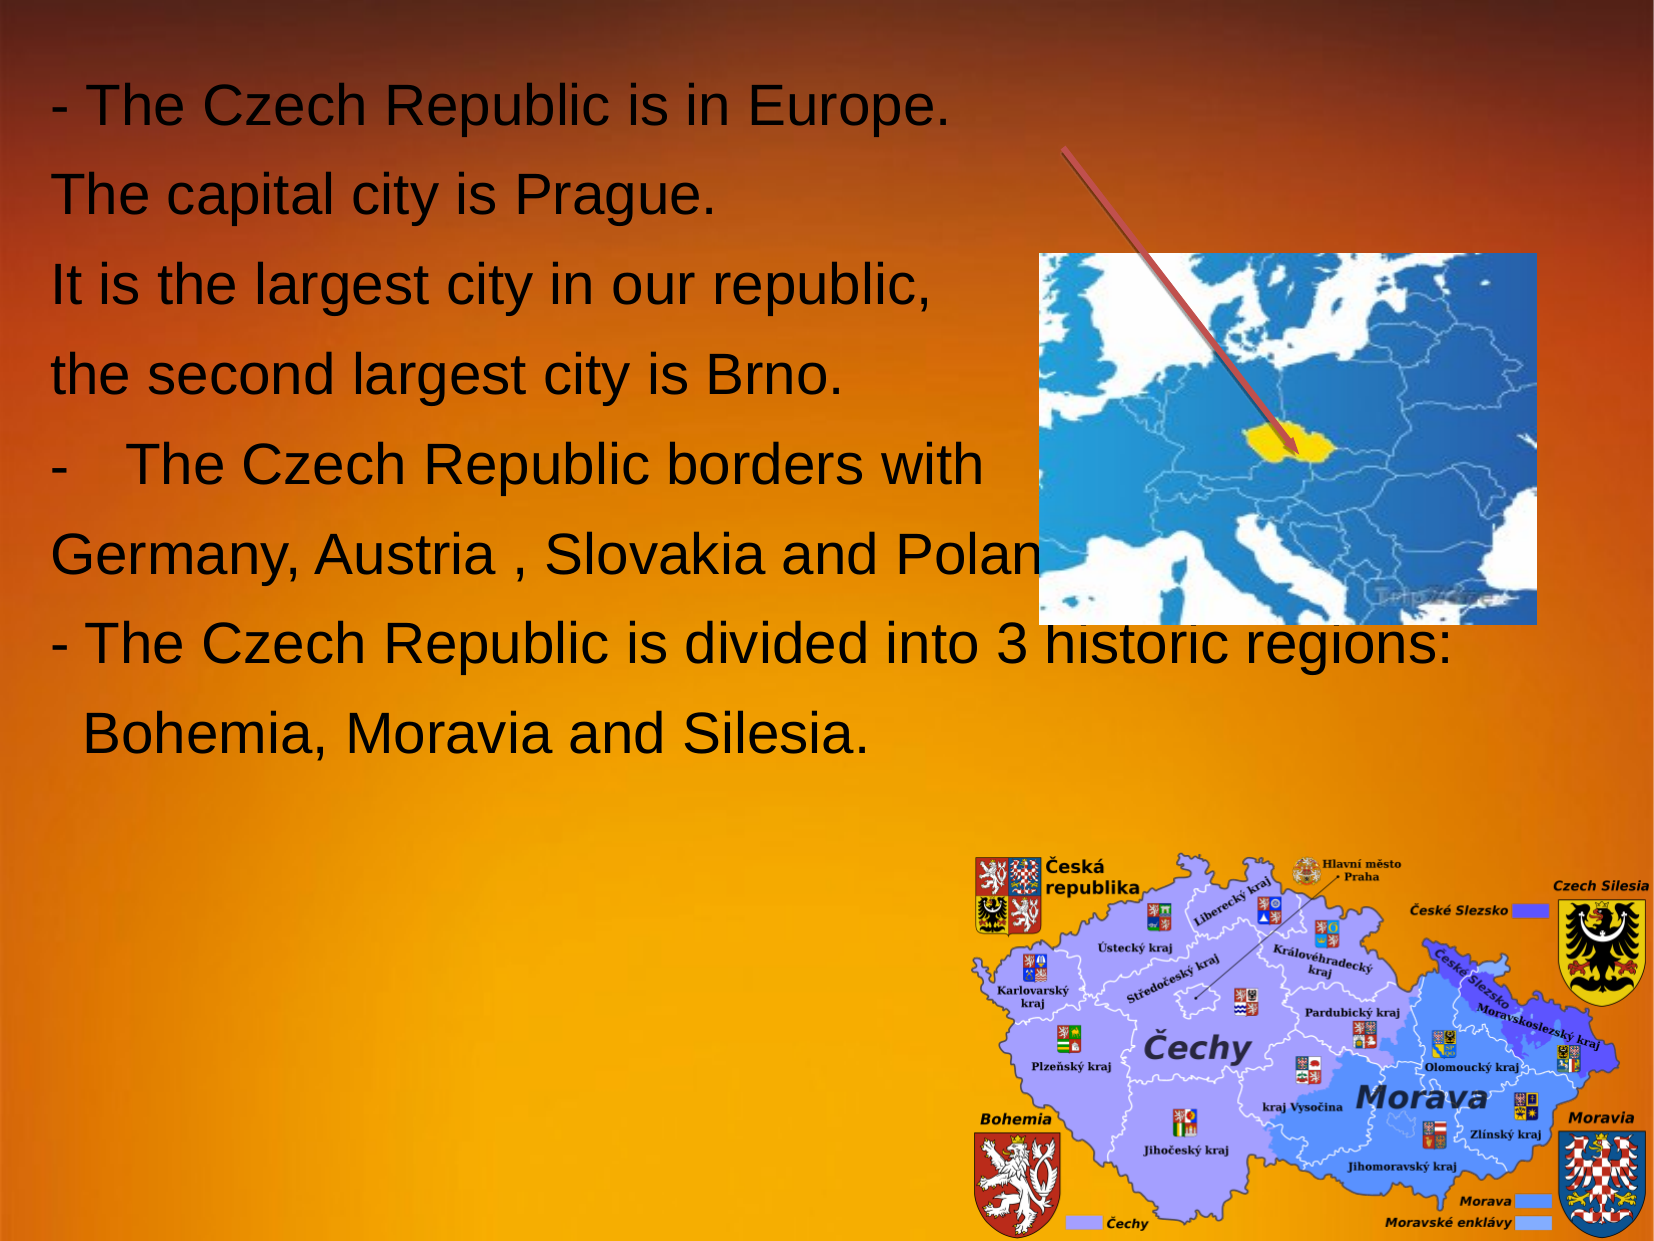

# ;
- The Czech Republic is in Europe.
The capital city is Prague.
It is the largest city in our republic,
the second largest city is Brno.
The Czech Republic borders with
Germany, Austria , Slovakia and Poland.
- The Czech Republic is divided into 3 historic regions:
 Bohemia, Moravia and Silesia.
[unsupported chart]